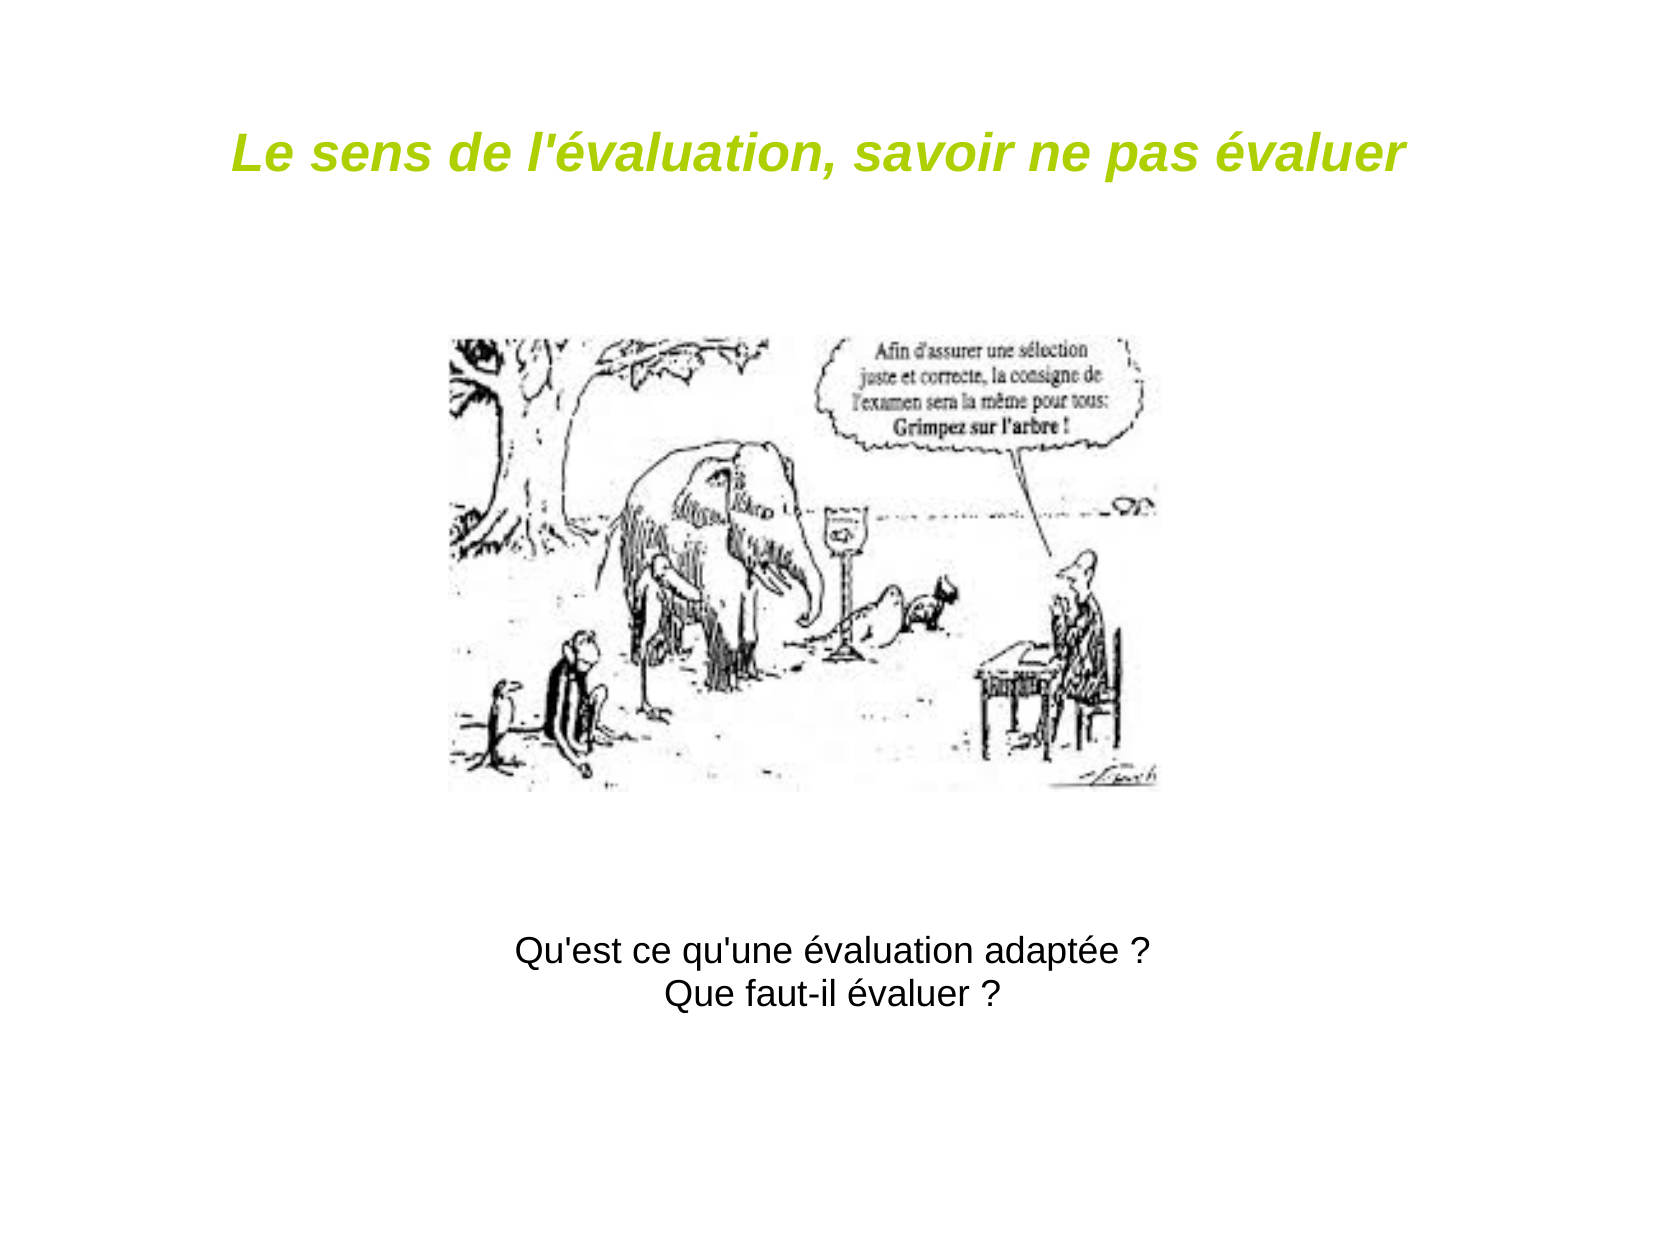

# Le sens de l'évaluation, savoir ne pas évaluer
Qu'est ce qu'une évaluation adaptée ?
Que faut-il évaluer ?